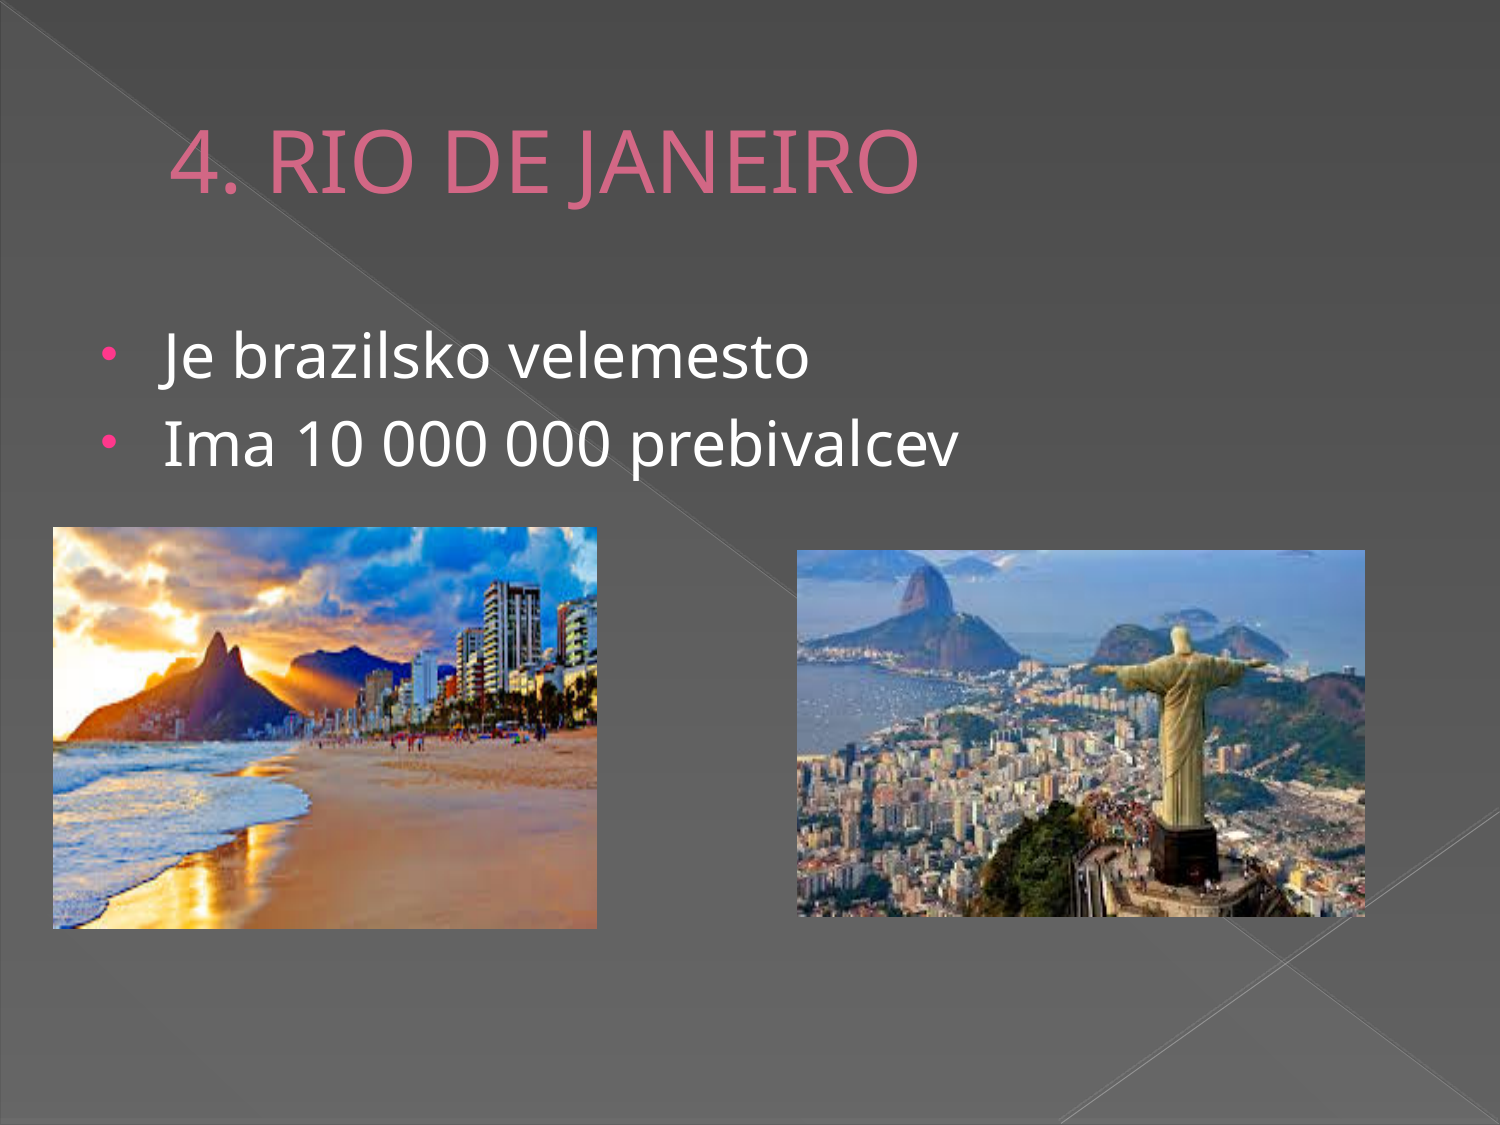

# 4. RIO DE JANEIRO
Je brazilsko velemesto
Ima 10 000 000 prebivalcev